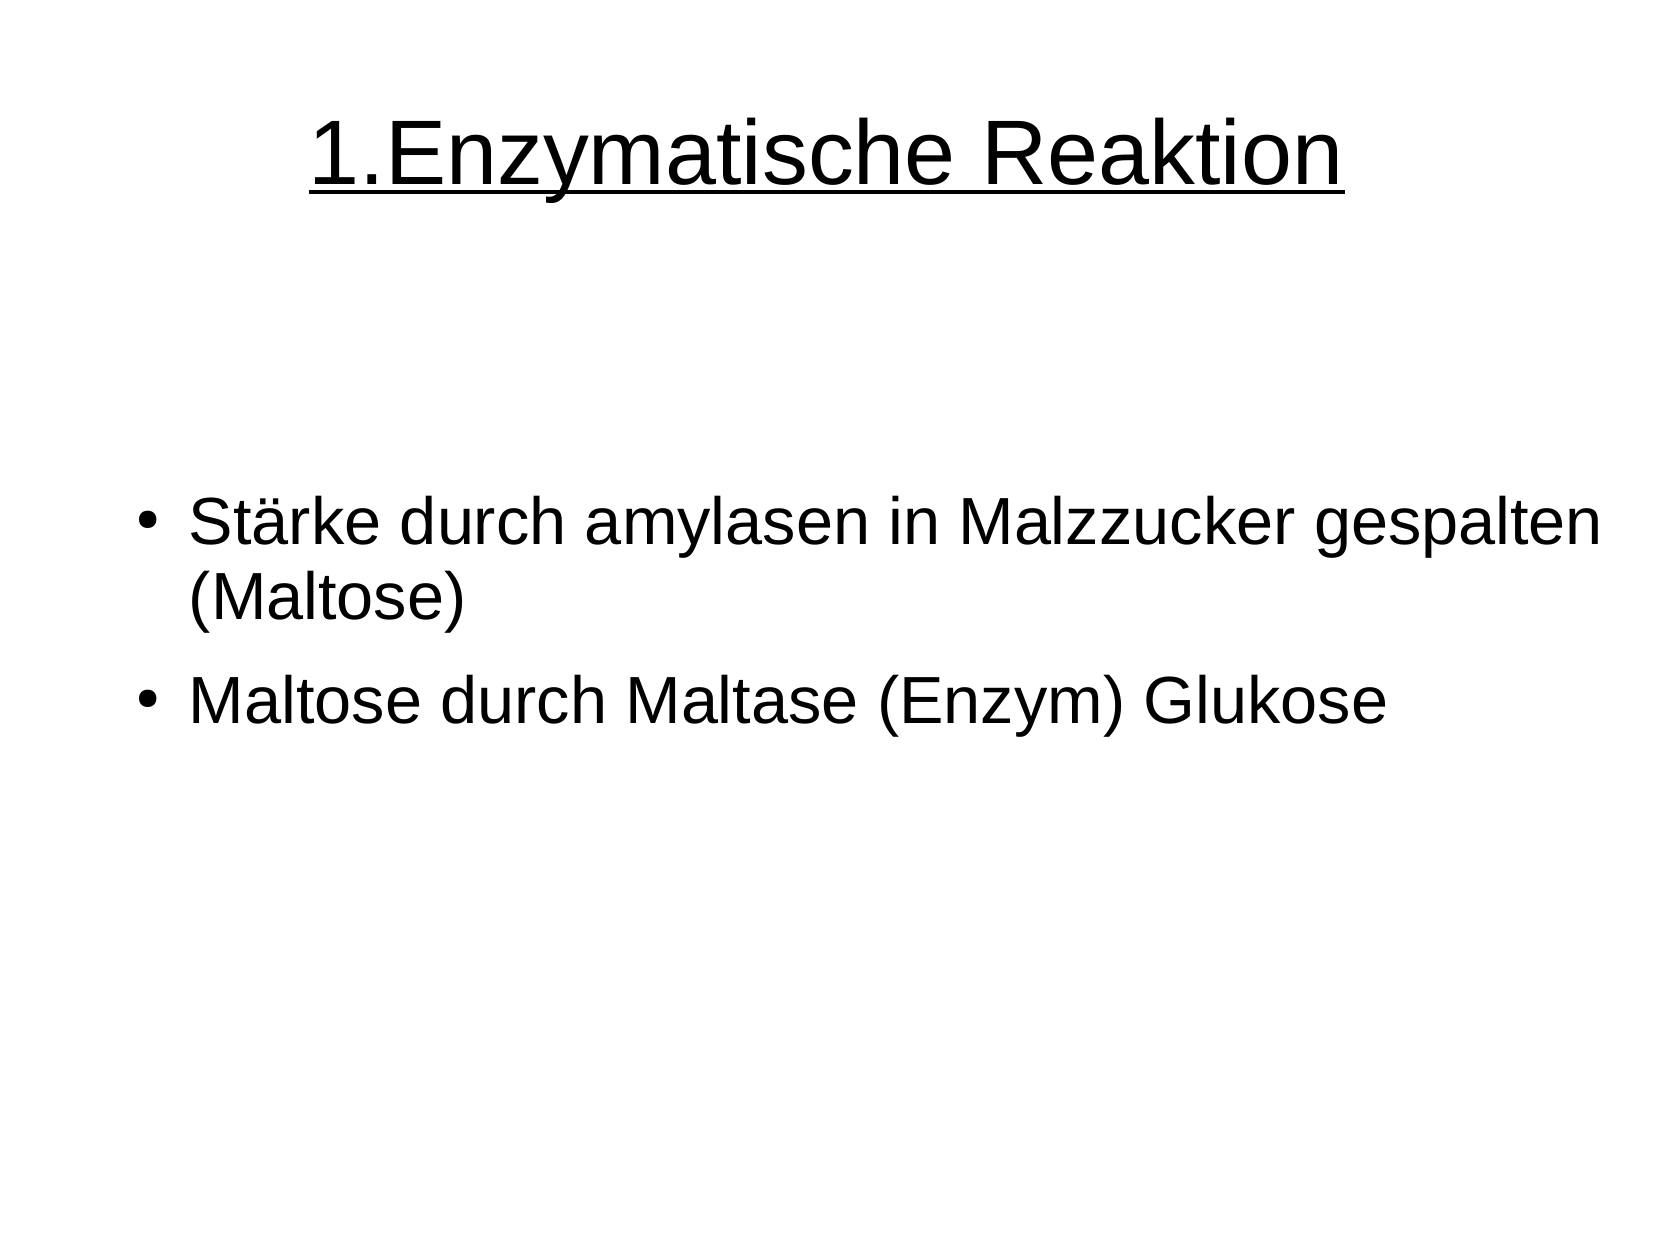

# 1.Enzymatische Reaktion
Stärke durch amylasen in Malzzucker gespalten (Maltose)
Maltose durch Maltase (Enzym) Glukose